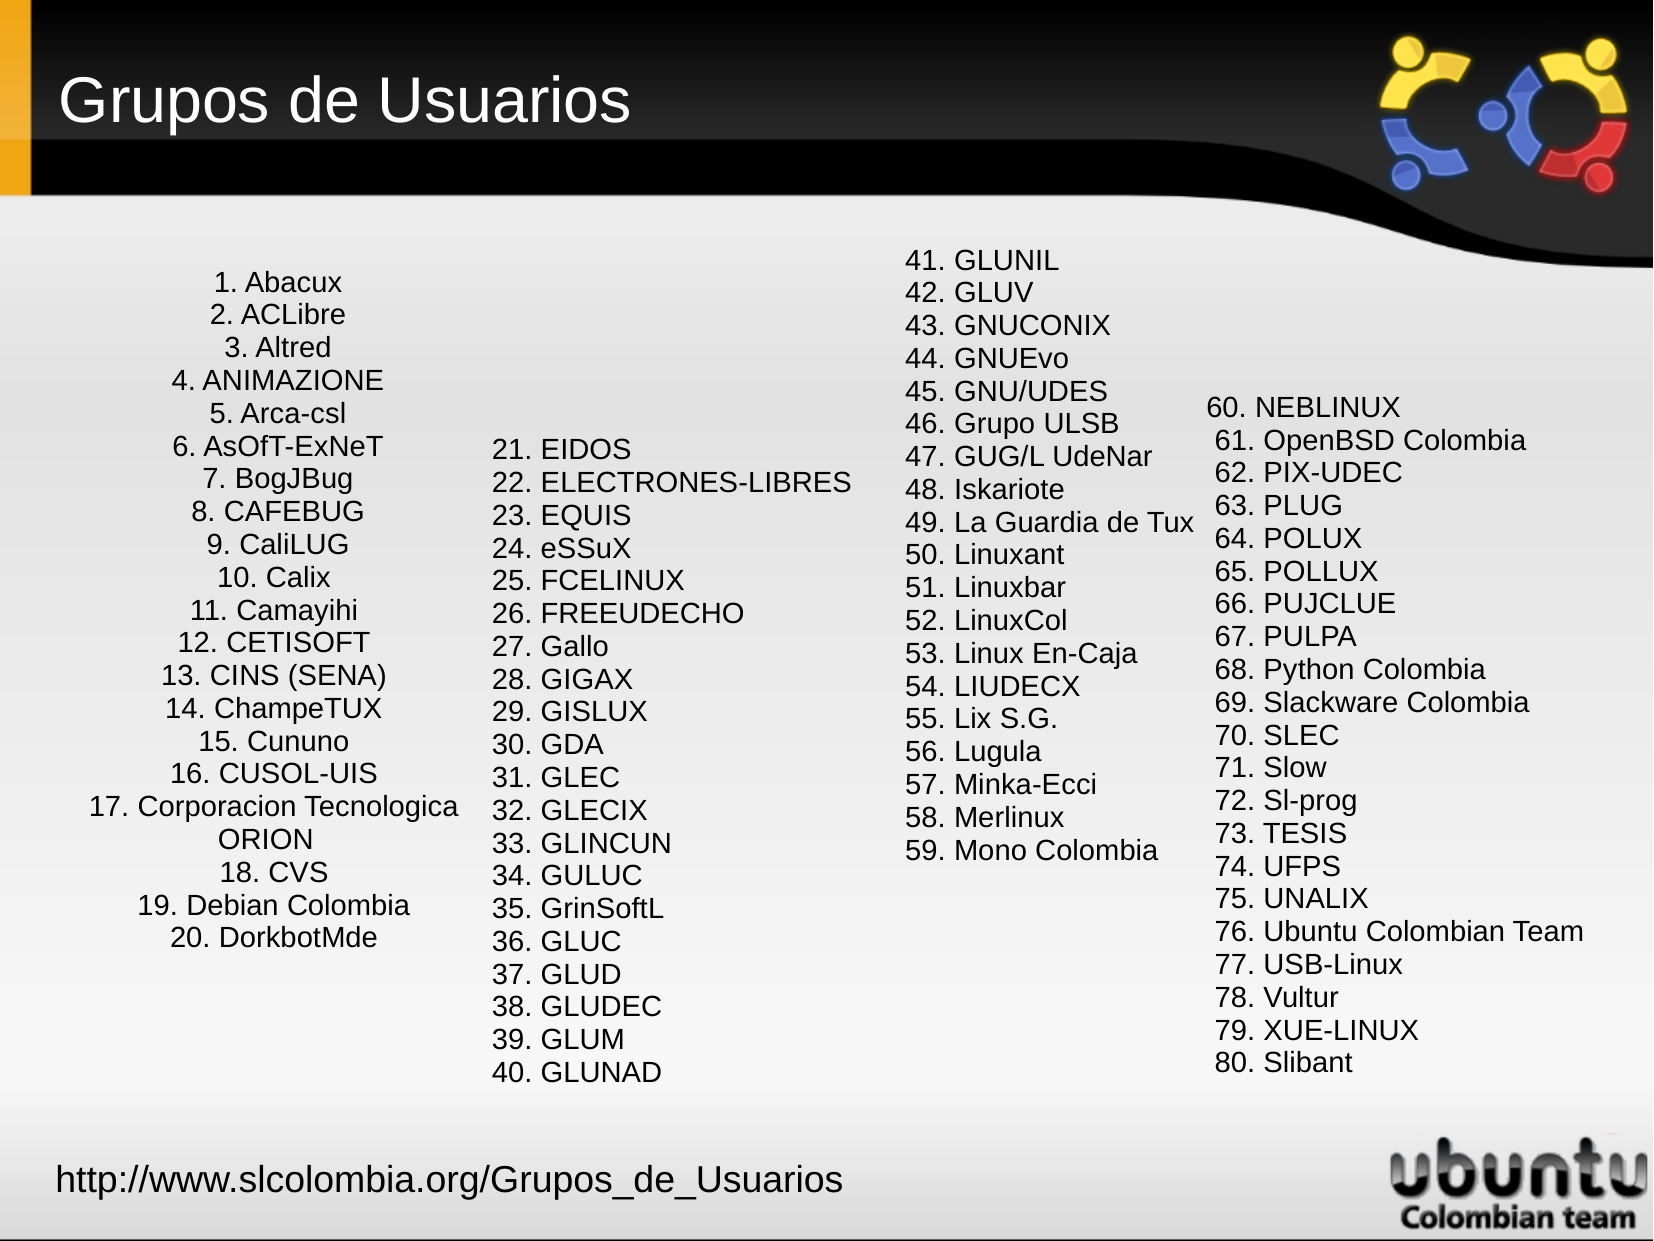

# Grupos de Usuarios
 41. GLUNIL
 42. GLUV
 43. GNUCONIX
 44. GNUEvo
 45. GNU/UDES
 46. Grupo ULSB
 47. GUG/L UdeNar
 48. Iskariote
 49. La Guardia de Tux
 50. Linuxant
 51. Linuxbar
 52. LinuxCol
 53. Linux En-Caja
 54. LIUDECX
 55. Lix S.G.
 56. Lugula
 57. Minka-Ecci
 58. Merlinux
 59. Mono Colombia
 1. Abacux
 2. ACLibre
 3. Altred
 4. ANIMAZIONE
 5. Arca-csl
 6. AsOfT-ExNeT
 7. BogJBug
 8. CAFEBUG
 9. CaliLUG
 10. Calix
 11. Camayihi
 12. CETISOFT
 13. CINS (SENA)
 14. ChampeTUX
 15. Cununo
 16. CUSOL-UIS
 17. Corporacion Tecnologica ORION
 18. CVS
 19. Debian Colombia
 20. DorkbotMde
 60. NEBLINUX
 61. OpenBSD Colombia
 62. PIX-UDEC
 63. PLUG
 64. POLUX
 65. POLLUX
 66. PUJCLUE
 67. PULPA
 68. Python Colombia
 69. Slackware Colombia
 70. SLEC
 71. Slow
 72. Sl-prog
 73. TESIS
 74. UFPS
 75. UNALIX
 76. Ubuntu Colombian Team
 77. USB-Linux
 78. Vultur
 79. XUE-LINUX
 80. Slibant
 21. EIDOS
 22. ELECTRONES-LIBRES
 23. EQUIS
 24. eSSuX
 25. FCELINUX
 26. FREEUDECHO
 27. Gallo
 28. GIGAX
 29. GISLUX
 30. GDA
 31. GLEC
 32. GLECIX
 33. GLINCUN
 34. GULUC
 35. GrinSoftL
 36. GLUC
 37. GLUD
 38. GLUDEC
 39. GLUM
 40. GLUNAD
http://www.slcolombia.org/Grupos_de_Usuarios